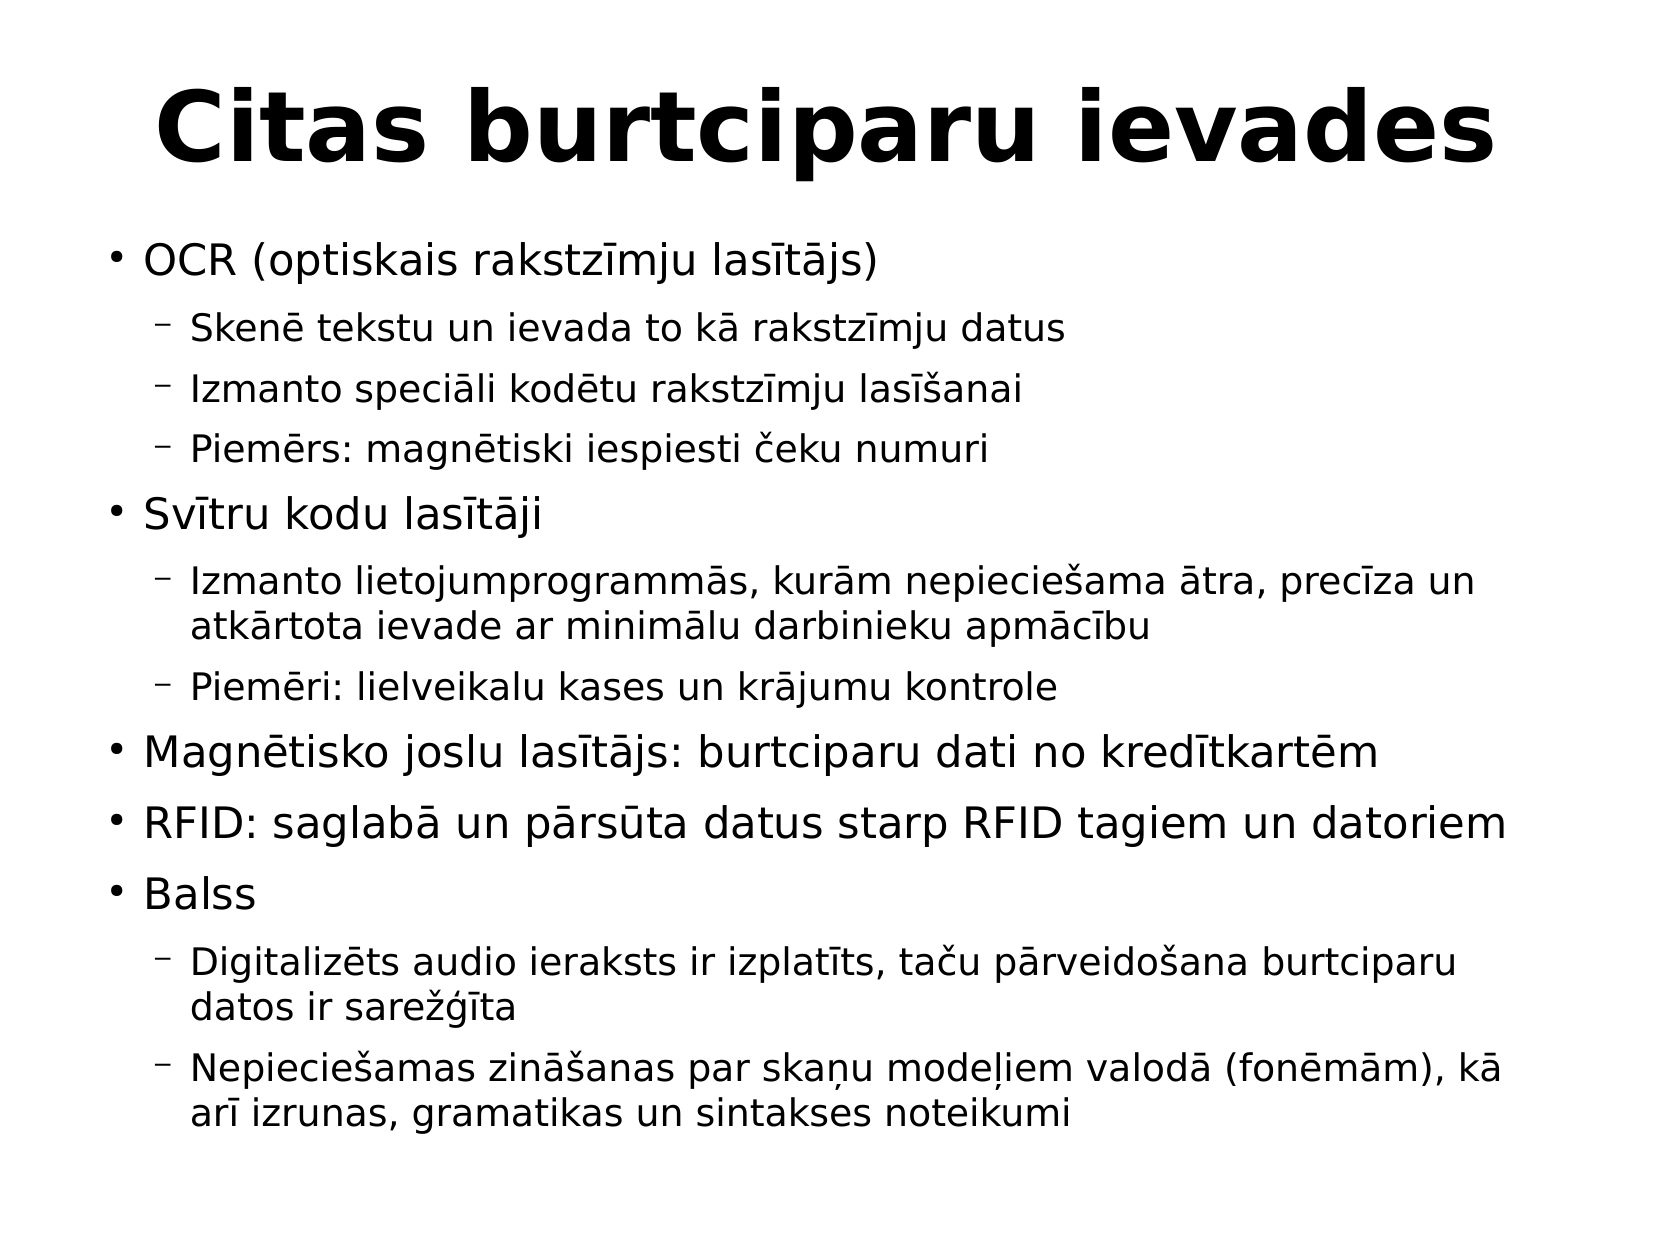

# Citas burtciparu ievades
OCR (optiskais rakstzīmju lasītājs)
Skenē tekstu un ievada to kā rakstzīmju datus
Izmanto speciāli kodētu rakstzīmju lasīšanai
Piemērs: magnētiski iespiesti čeku numuri
Svītru kodu lasītāji
Izmanto lietojumprogrammās, kurām nepieciešama ātra, precīza un atkārtota ievade ar minimālu darbinieku apmācību
Piemēri: lielveikalu kases un krājumu kontrole
Magnētisko joslu lasītājs: burtciparu dati no kredītkartēm
RFID: saglabā un pārsūta datus starp RFID tagiem un datoriem
Balss
Digitalizēts audio ieraksts ir izplatīts, taču pārveidošana burtciparu datos ir sarežģīta
Nepieciešamas zināšanas par skaņu modeļiem valodā (fonēmām), kā arī izrunas, gramatikas un sintakses noteikumi